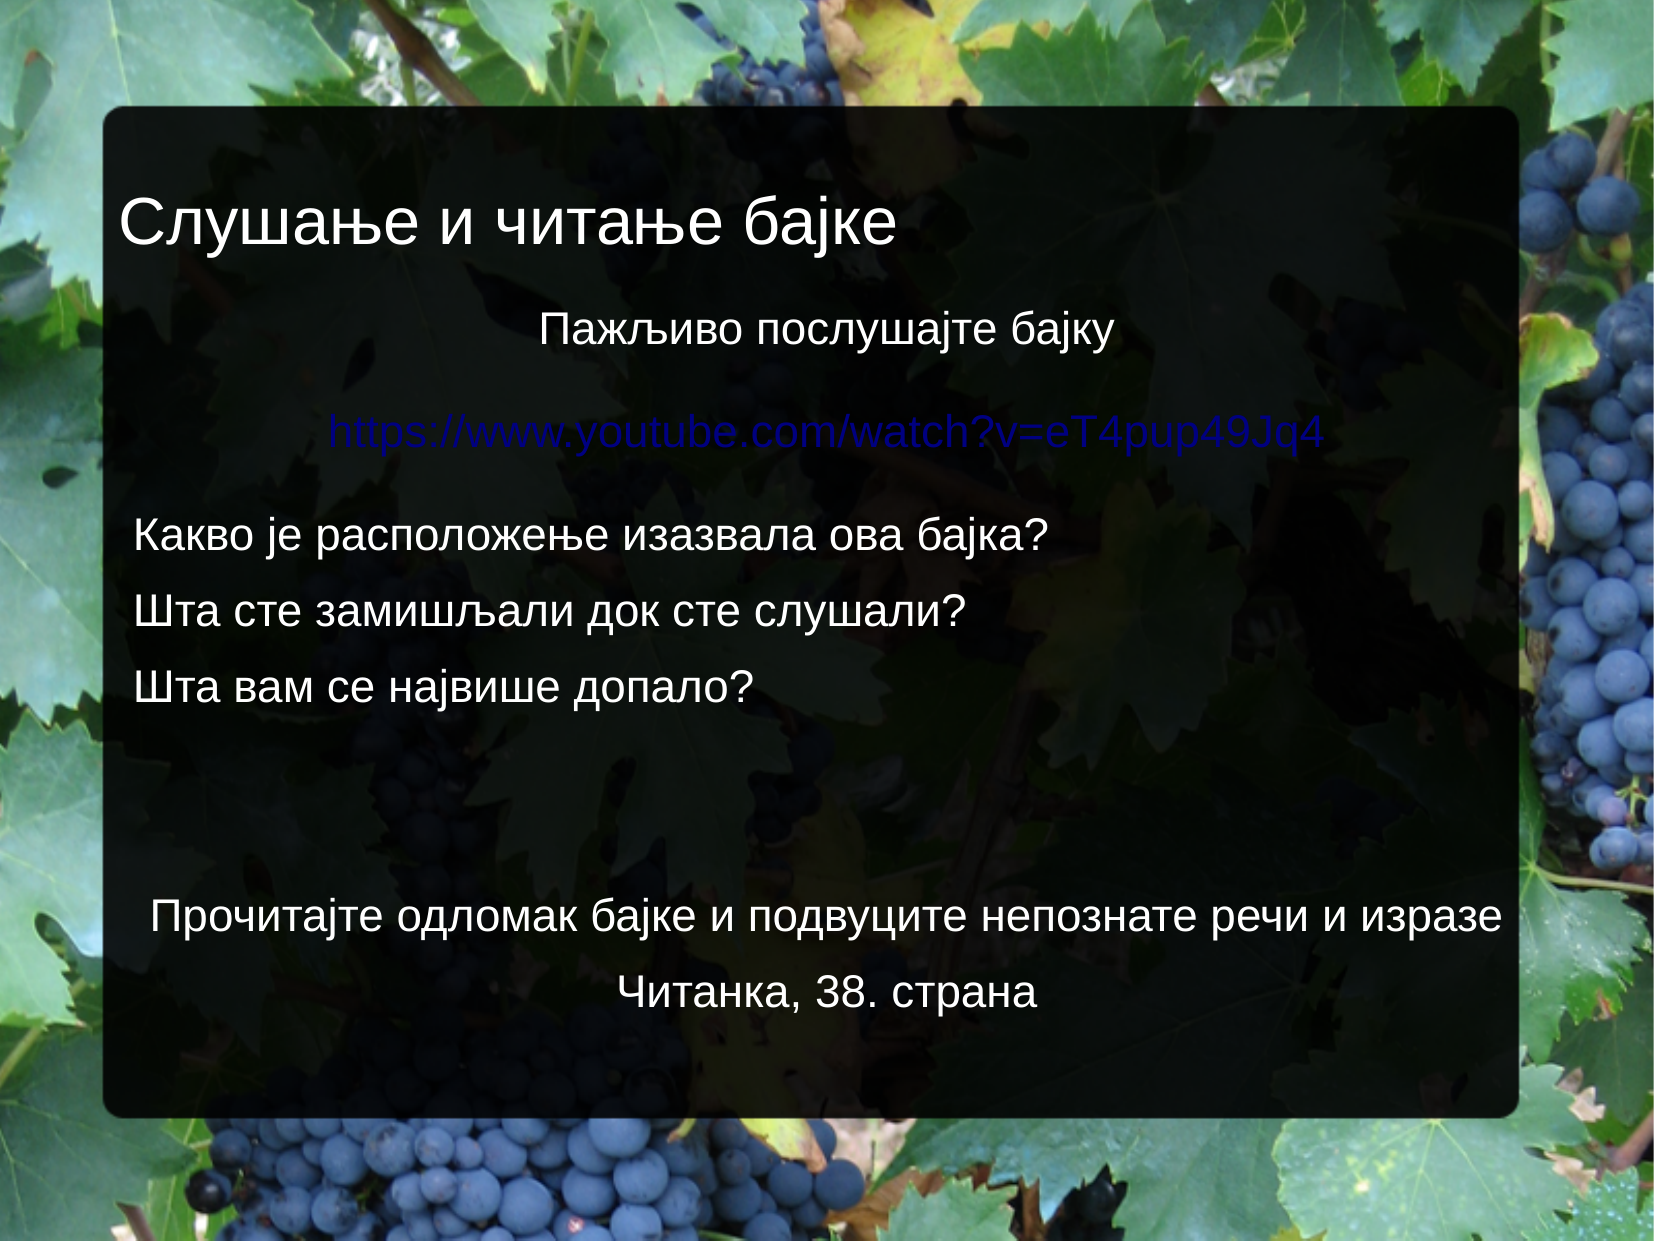

# Слушање и читање бајке
Пажљиво послушајте бајку
https://www.youtube.com/watch?v=eT4pup49Jq4
Какво је расположење изазвала ова бајка?
Шта сте замишљали док сте слушали?
Шта вам се највише допало?
Прочитајте одломак бајке и подвуците непознате речи и изразе
Читанка, 38. страна